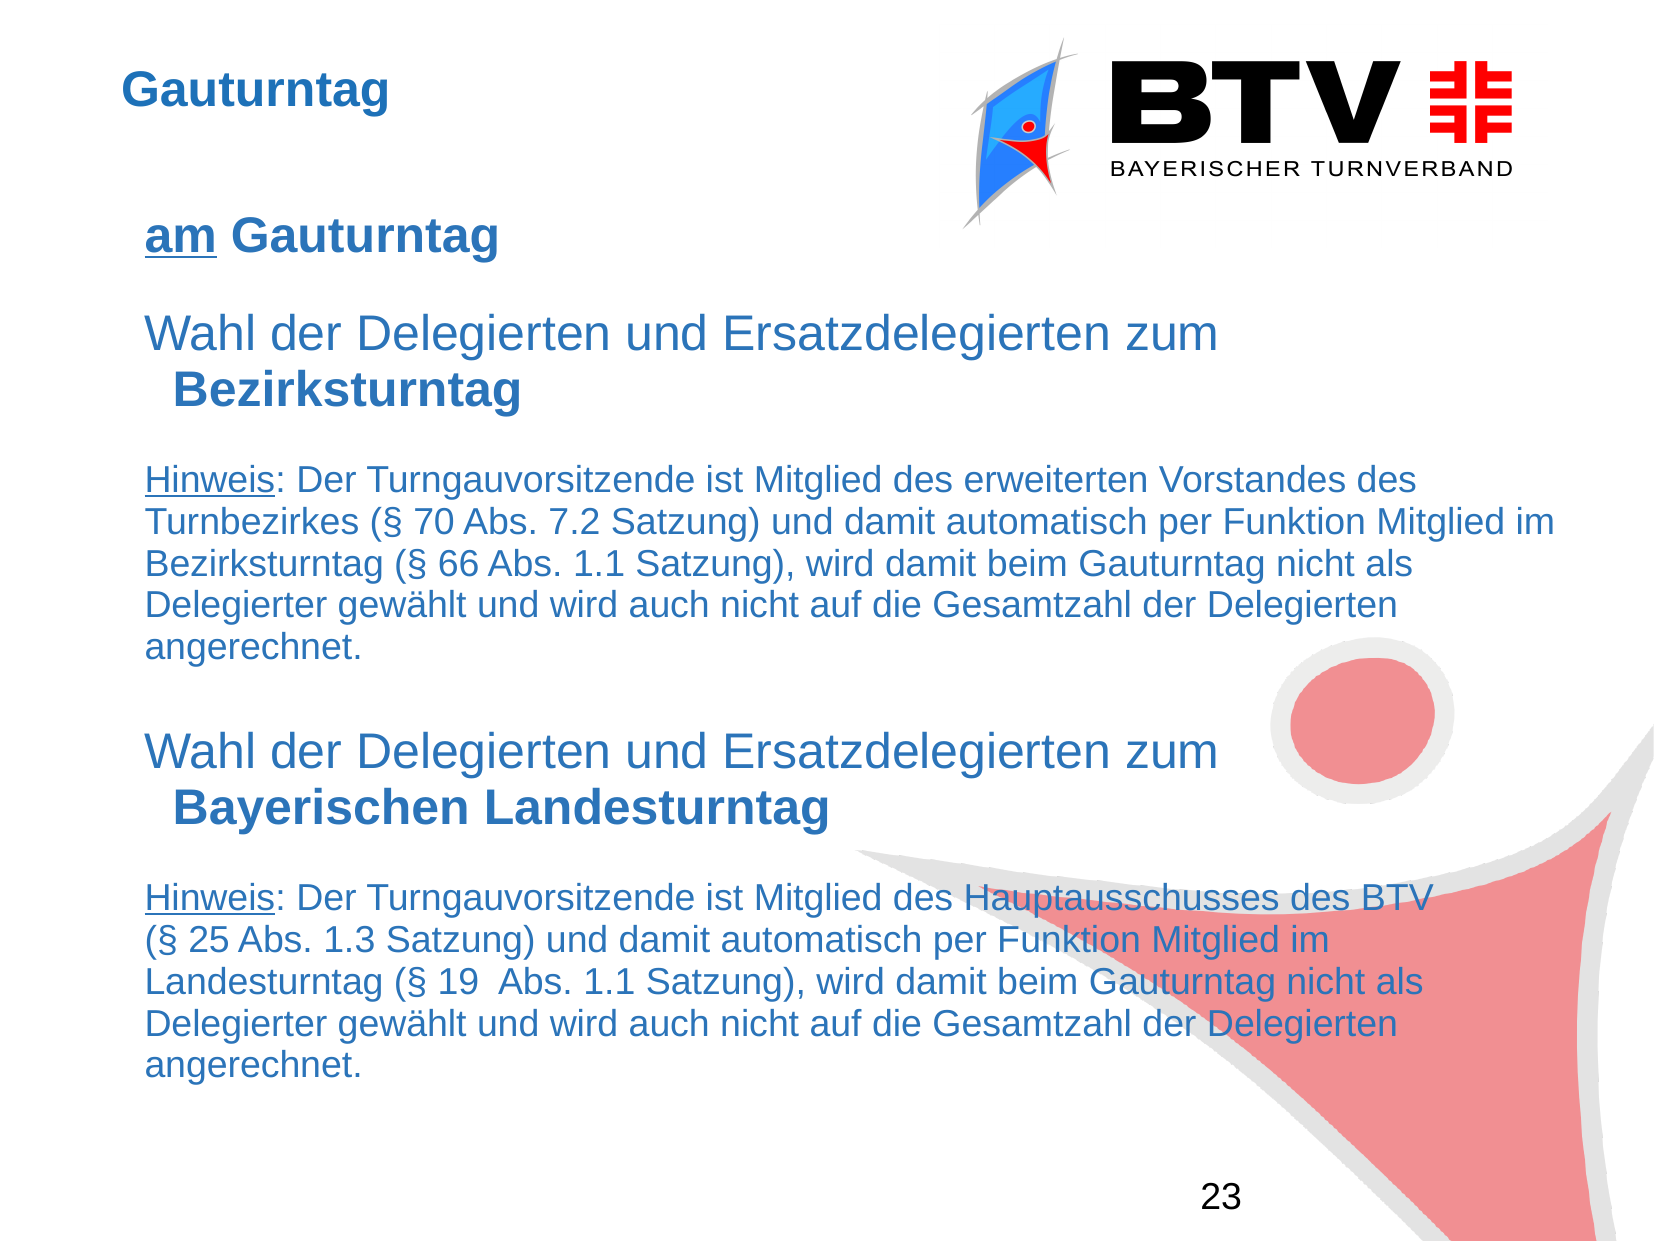

# Gauturntag
am Gauturntag
Wahl der Delegierten und Ersatzdelegierten zum
 Bezirksturntag
Hinweis: Der Turngauvorsitzende ist Mitglied des erweiterten Vorstandes des Turnbezirkes (§ 70 Abs. 7.2 Satzung) und damit automatisch per Funktion Mitglied im Bezirksturntag (§ 66 Abs. 1.1 Satzung), wird damit beim Gauturntag nicht als Delegierter gewählt und wird auch nicht auf die Gesamtzahl der Delegierten angerechnet.
Wahl der Delegierten und Ersatzdelegierten zum
 Bayerischen Landesturntag
Hinweis: Der Turngauvorsitzende ist Mitglied des Hauptausschusses des BTV
(§ 25 Abs. 1.3 Satzung) und damit automatisch per Funktion Mitglied im Landesturntag (§ 19 Abs. 1.1 Satzung), wird damit beim Gauturntag nicht als Delegierter gewählt und wird auch nicht auf die Gesamtzahl der Delegierten angerechnet.